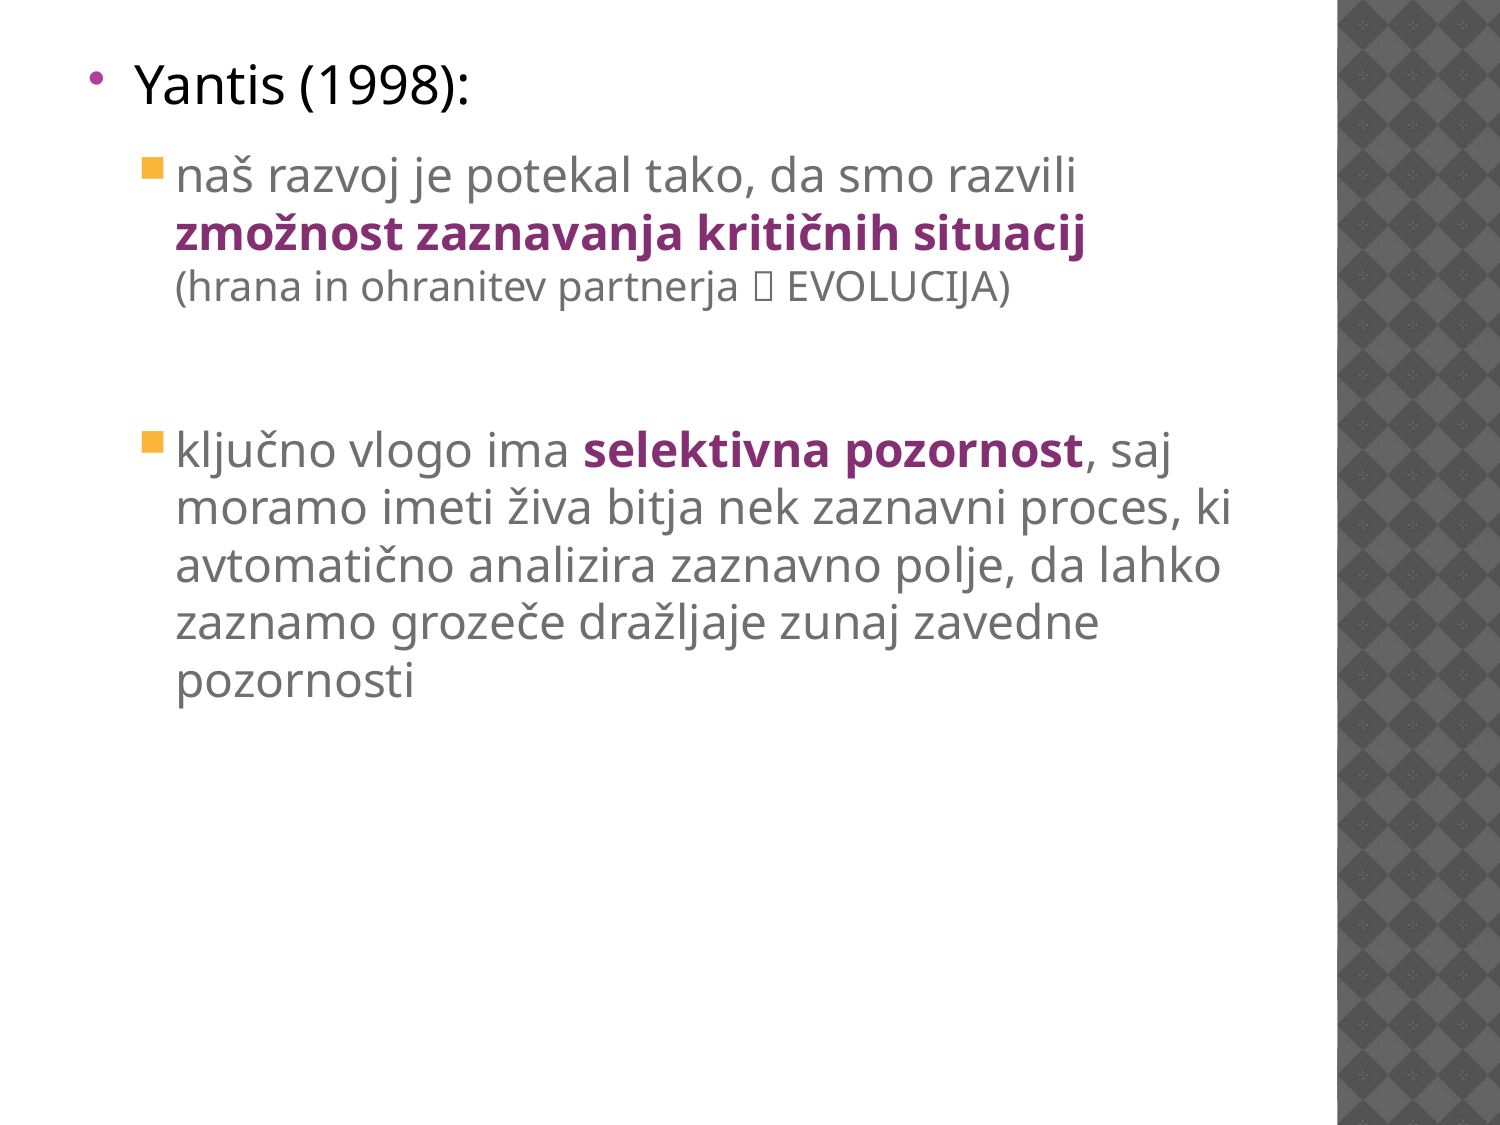

# Yantis (1998):
naš razvoj je potekal tako, da smo razvili zmožnost zaznavanja kritičnih situacij 	(hrana in ohranitev partnerja  EVOLUCIJA)
ključno vlogo ima selektivna pozornost, saj moramo imeti živa bitja nek zaznavni proces, ki avtomatično analizira zaznavno polje, da lahko zaznamo grozeče dražljaje zunaj zavedne pozornosti